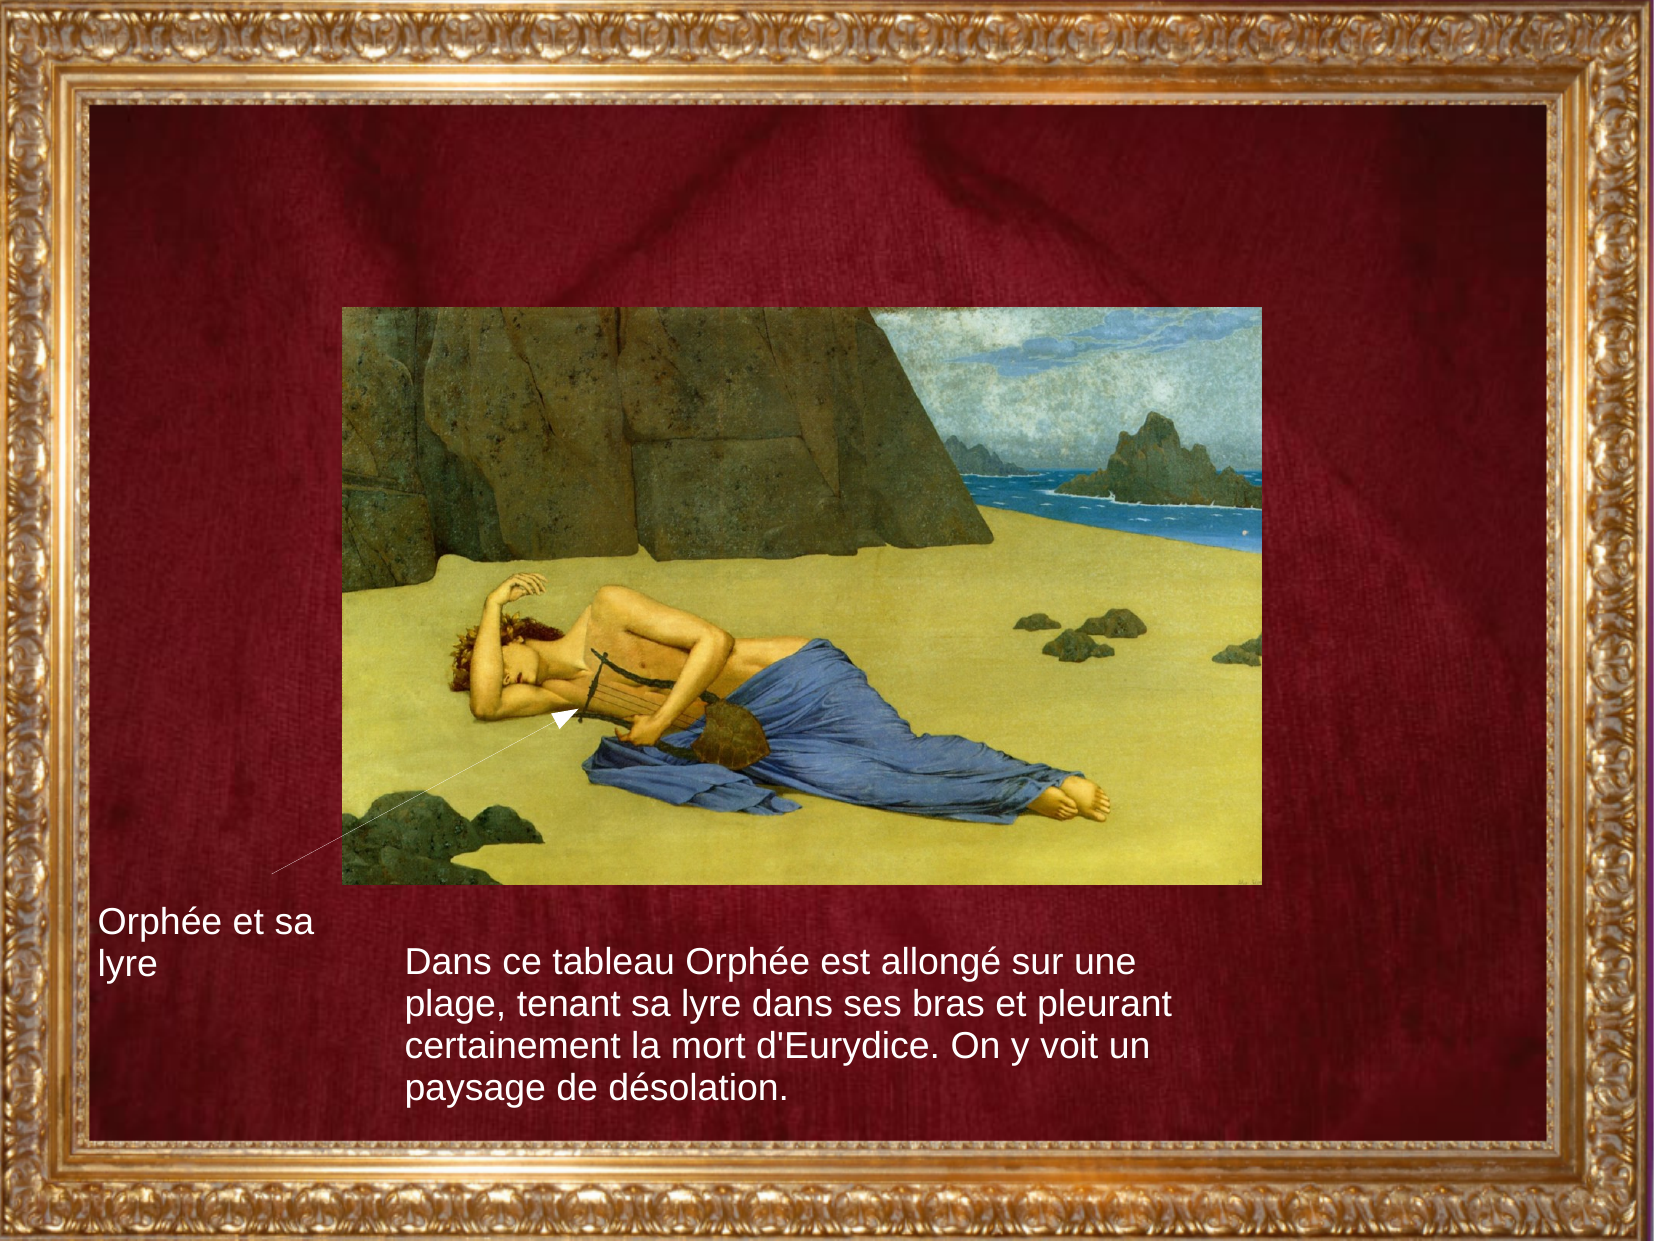

Orphée et sa lyre
Dans ce tableau Orphée est allongé sur une plage, tenant sa lyre dans ses bras et pleurant certainement la mort d'Eurydice. On y voit un paysage de désolation.